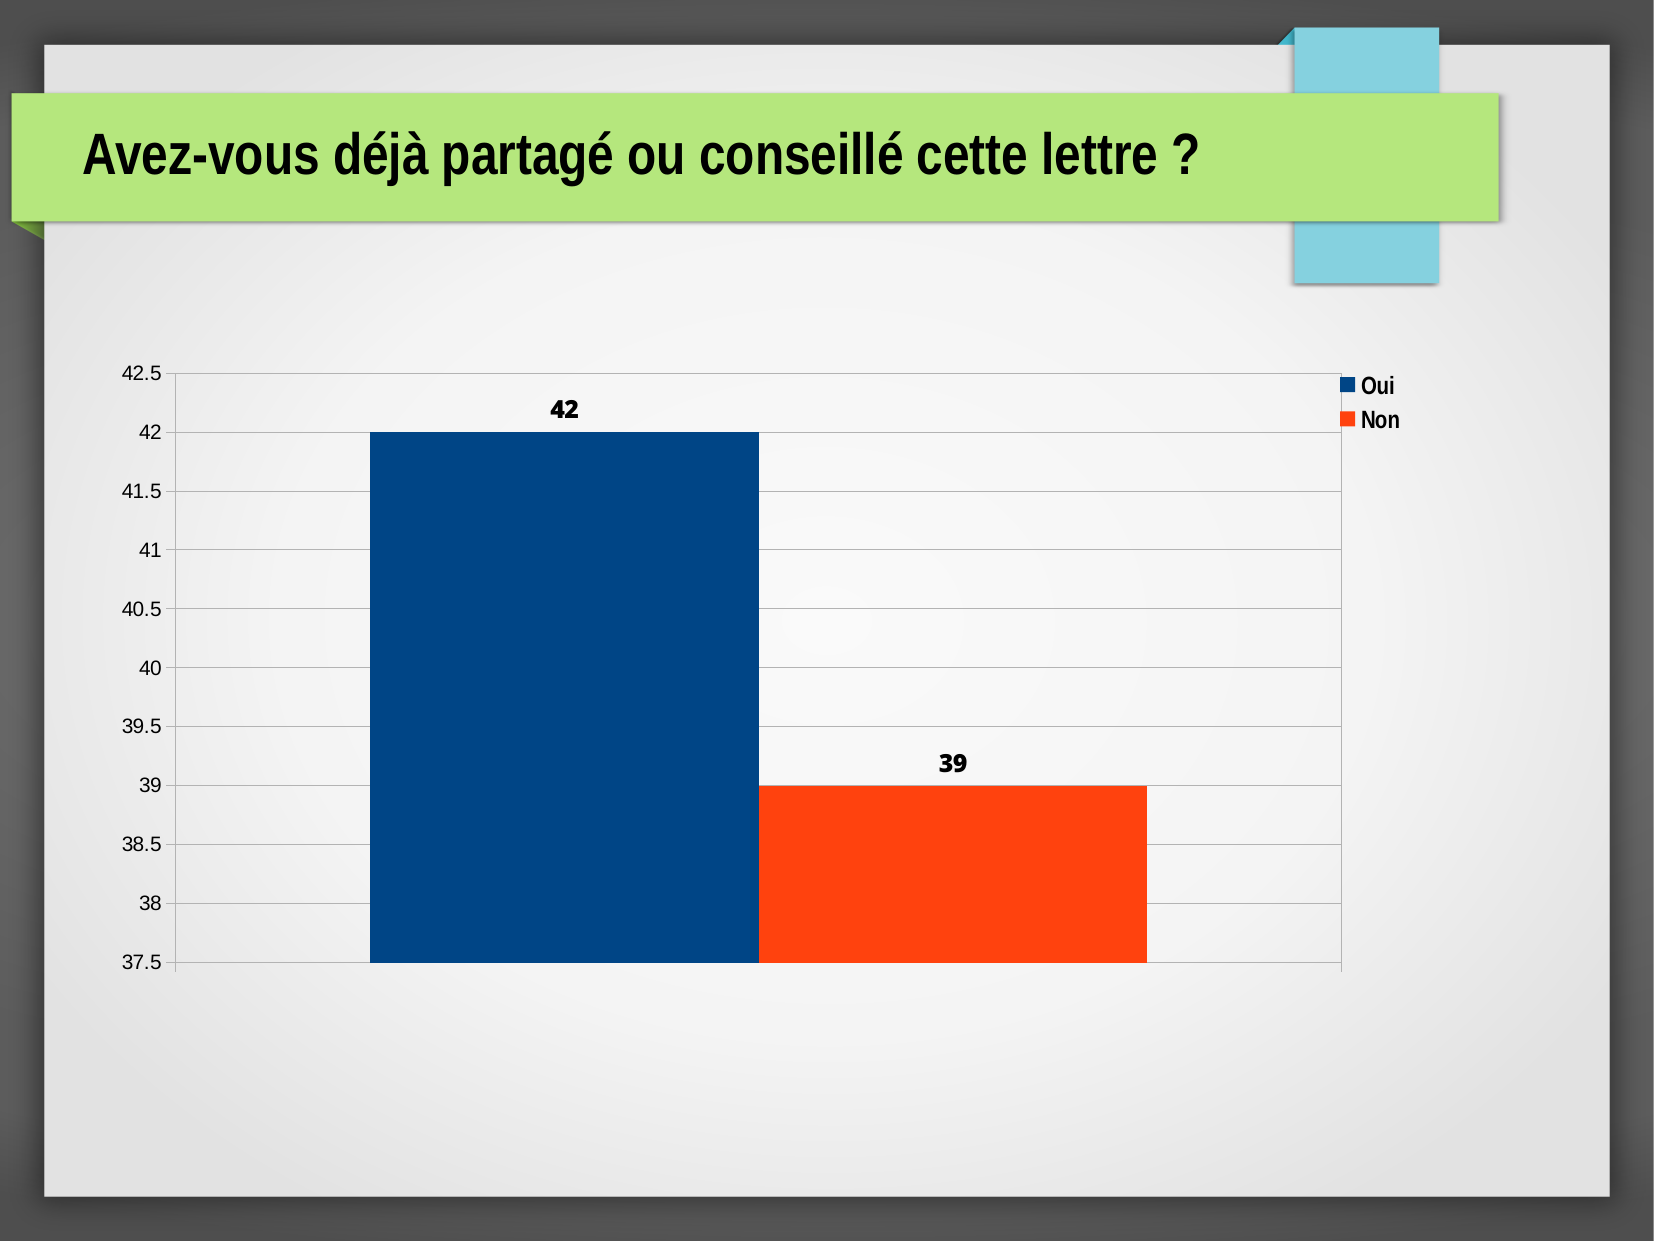

# Avez-vous déjà partagé ou conseillé cette lettre ?
### Chart
| Category | Oui | Non |
|---|---|---|
| None | 42.0 | 39.0 |